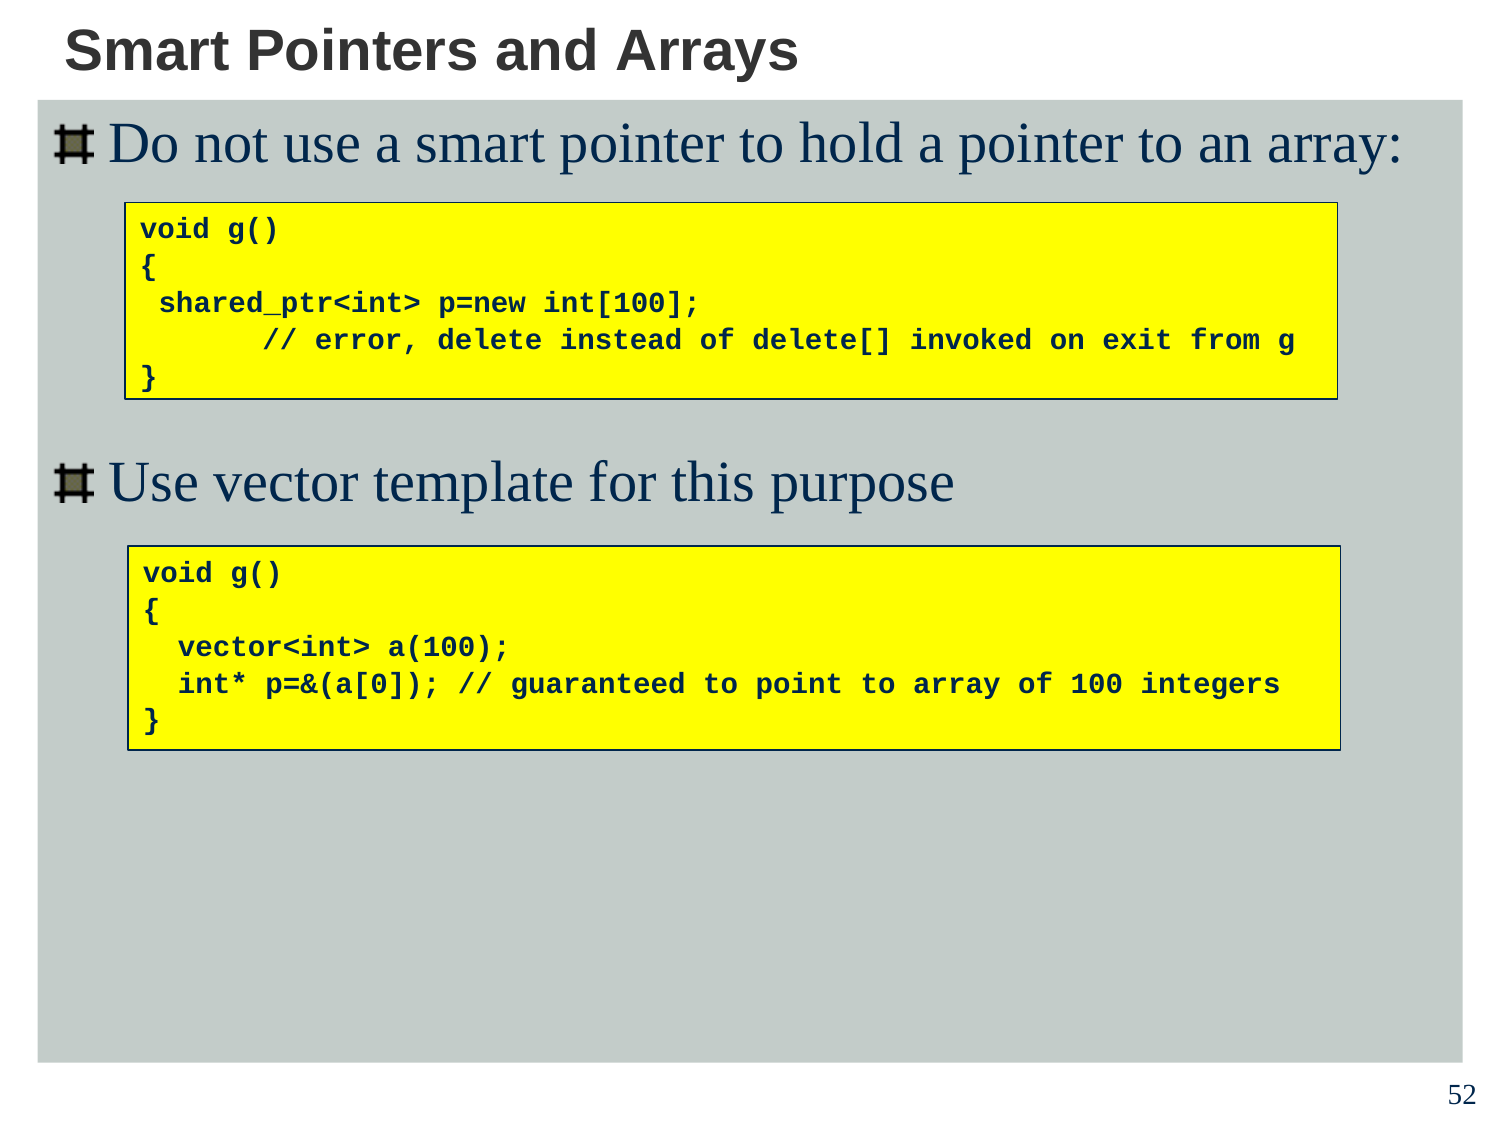

# Smart Pointers and Arrays
Do not use a smart pointer to hold a pointer to an array:
Use vector template for this purpose
void g()
{
	shared_ptr<int> p=new int[100];
 // error, delete instead of delete[] invoked on exit from g
}
void g()
{
 vector<int> a(100);
 int* p=&(a[0]); // guaranteed to point to array of 100 integers
}